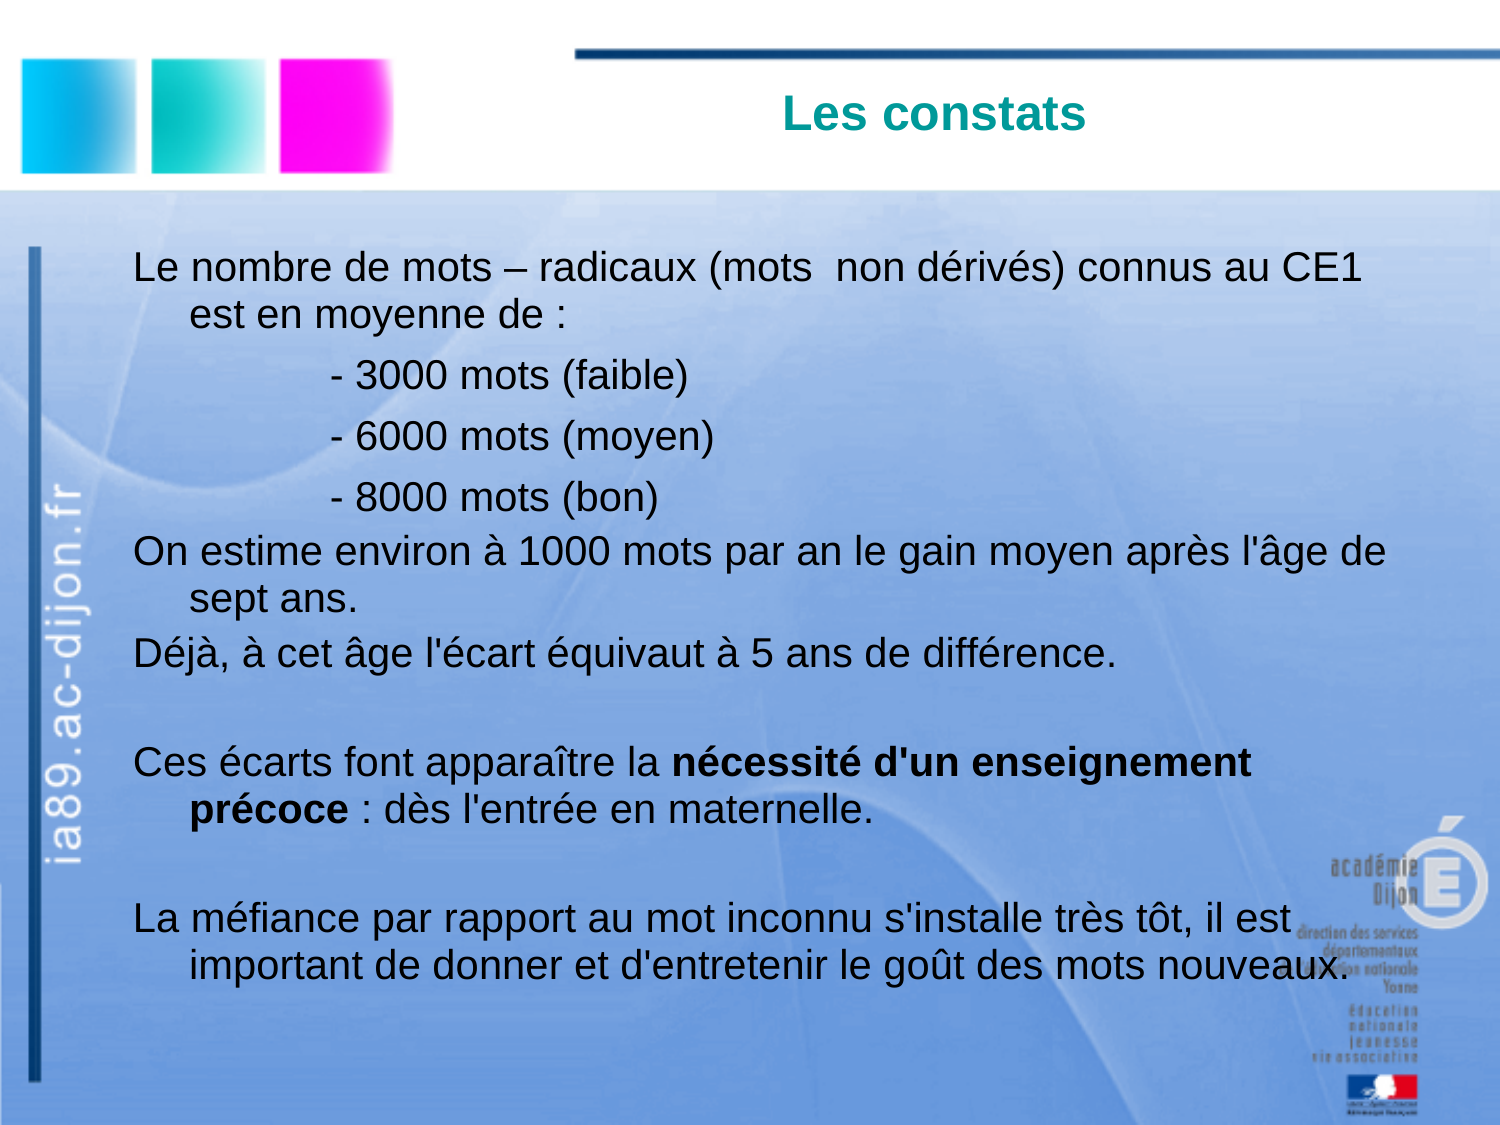

# Les constats
Le nombre de mots – radicaux (mots non dérivés) connus au CE1 est en moyenne de :
- 3000 mots (faible)
- 6000 mots (moyen)
- 8000 mots (bon)
On estime environ à 1000 mots par an le gain moyen après l'âge de sept ans.
Déjà, à cet âge l'écart équivaut à 5 ans de différence.
Ces écarts font apparaître la nécessité d'un enseignement précoce : dès l'entrée en maternelle.
La méfiance par rapport au mot inconnu s'installe très tôt, il est important de donner et d'entretenir le goût des mots nouveaux.